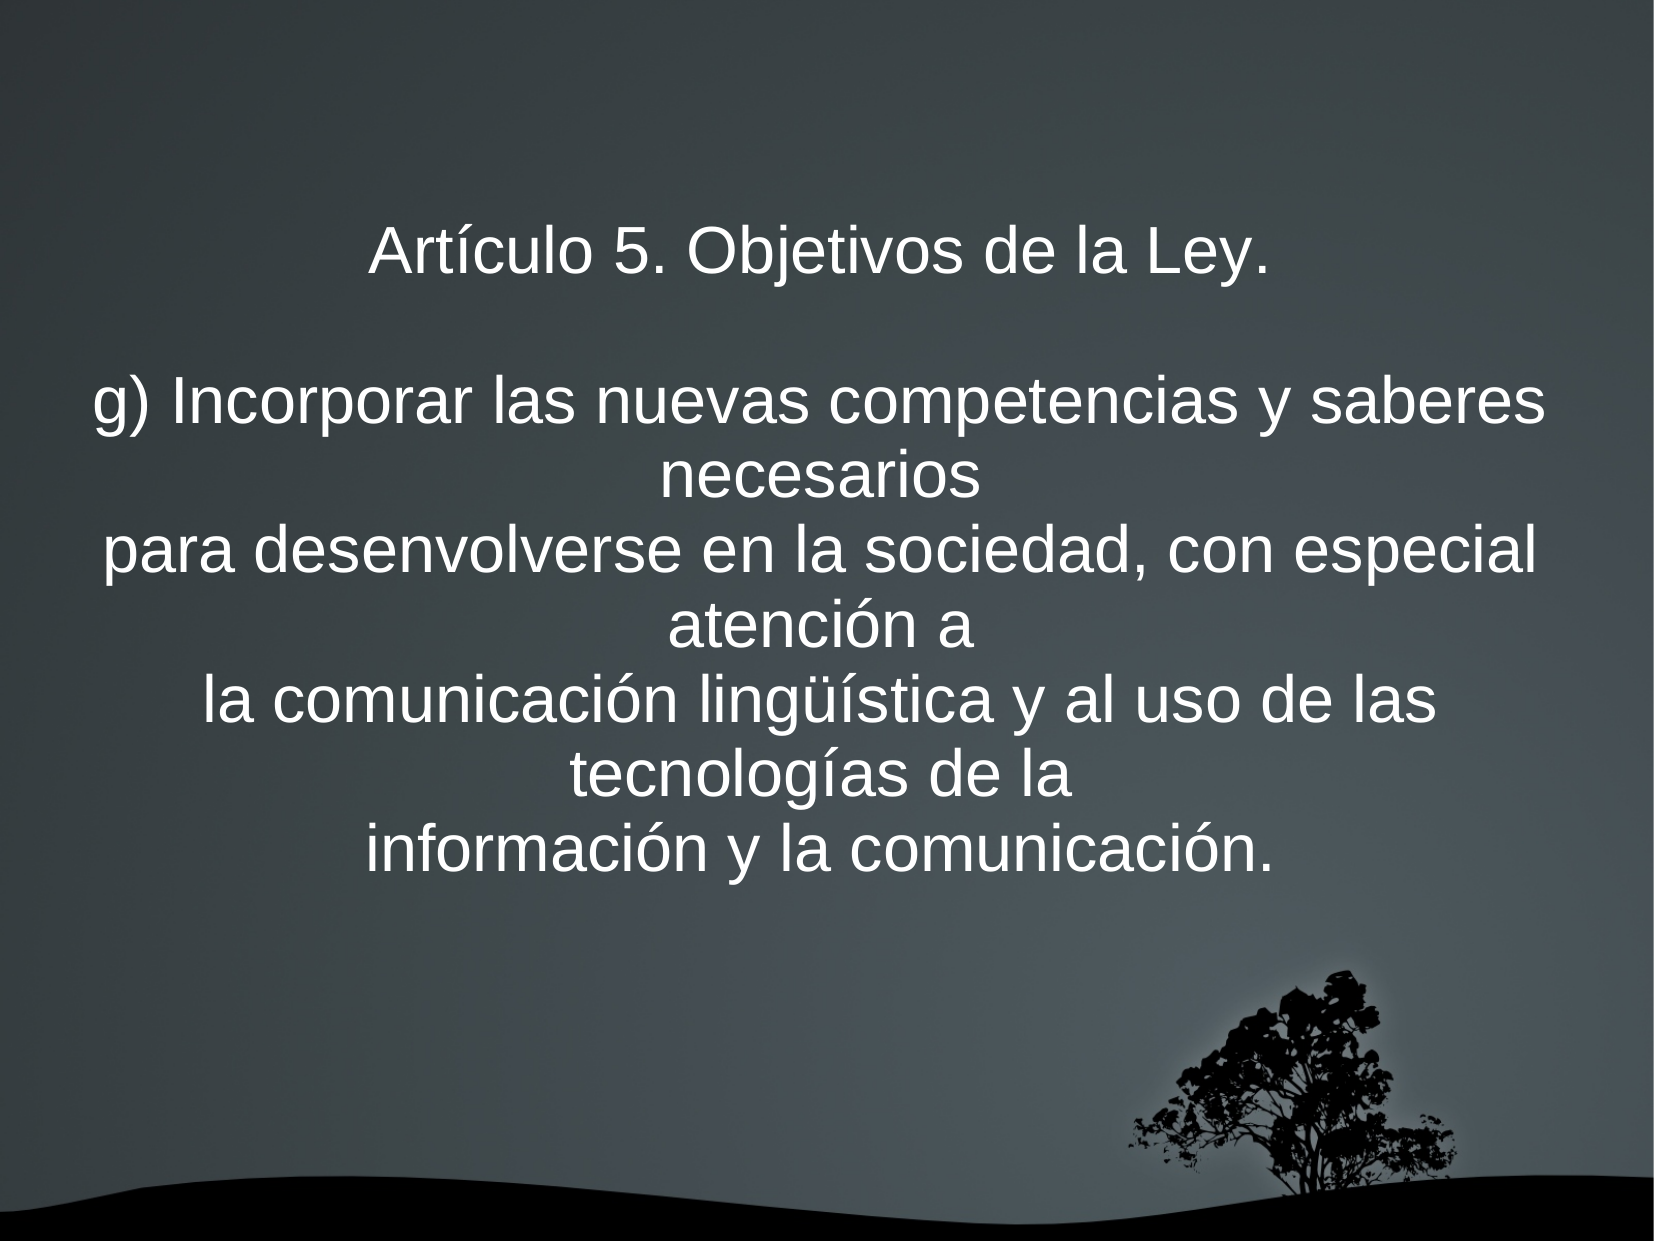

# Artículo 5. Objetivos de la Ley.
g) Incorporar las nuevas competencias y saberes necesarios
para desenvolverse en la sociedad, con especial atención a
la comunicación lingüística y al uso de las tecnologías de la
información y la comunicación.